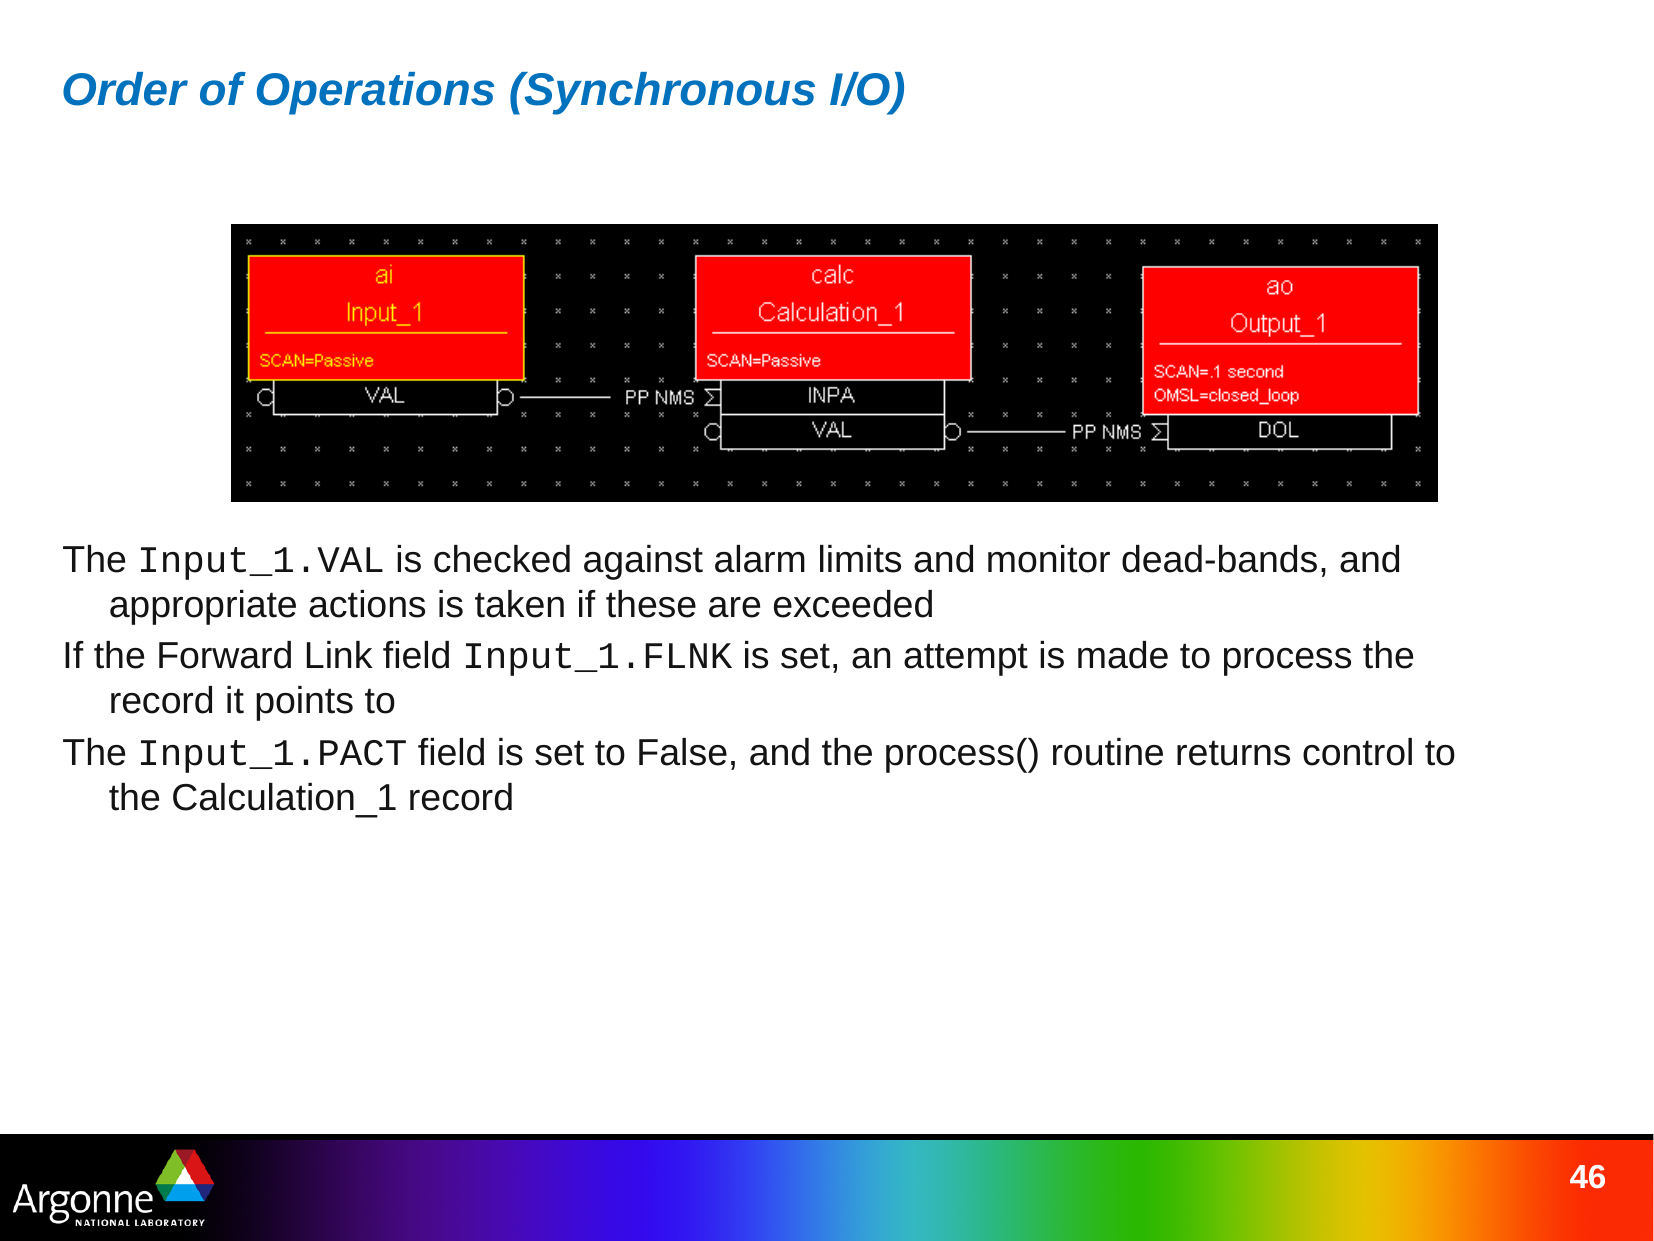

# Order of Operations (Synchronous I/O)
The Input_1.VAL is checked against alarm limits and monitor dead-bands, and appropriate actions is taken if these are exceeded
If the Forward Link field Input_1.FLNK is set, an attempt is made to process the record it points to
The Input_1.PACT field is set to False, and the process() routine returns control to the Calculation_1 record
46